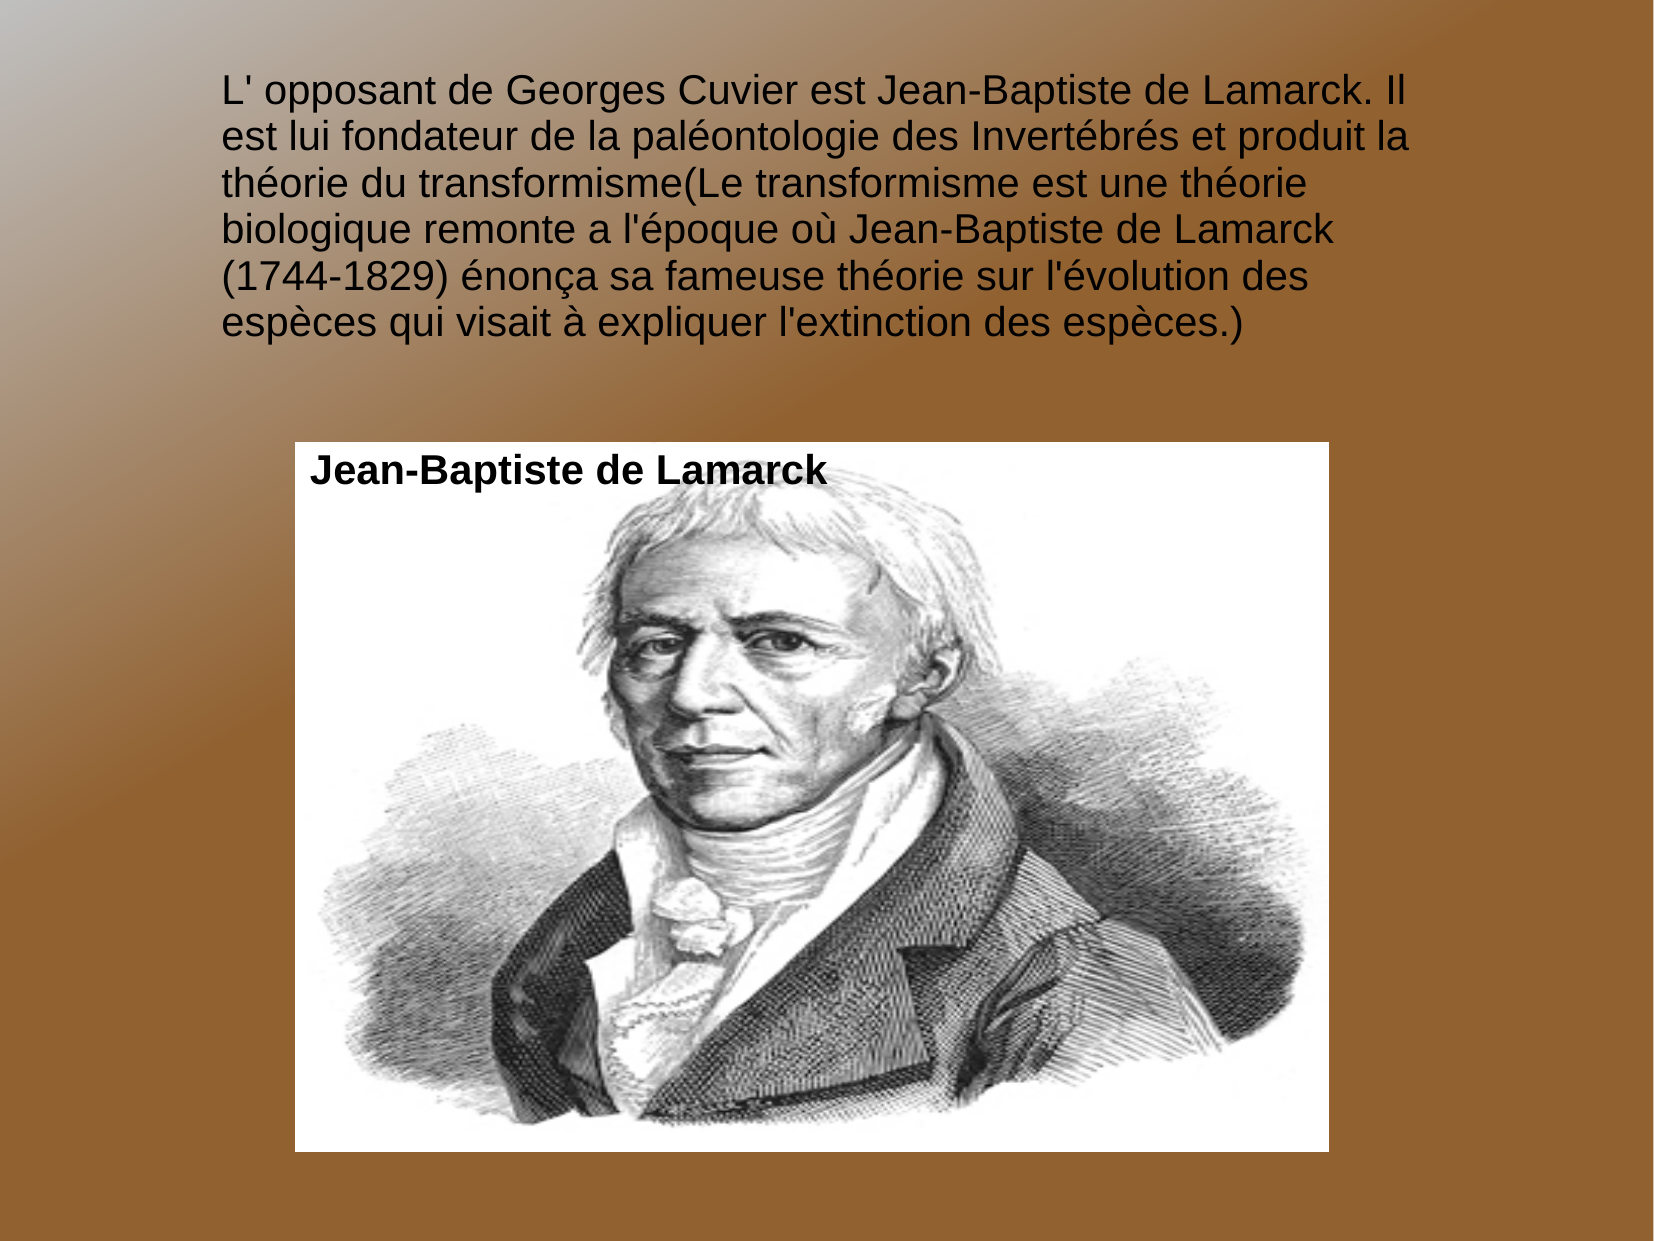

L' opposant de Georges Cuvier est Jean-Baptiste de Lamarck. Il est lui fondateur de la paléontologie des Invertébrés et produit la théorie du transformisme(Le transformisme est une théorie biologique remonte a l'époque où Jean-Baptiste de Lamarck (1744-1829) énonça sa fameuse théorie sur l'évolution des espèces qui visait à expliquer l'extinction des espèces.)
Jean-Baptiste de Lamarck